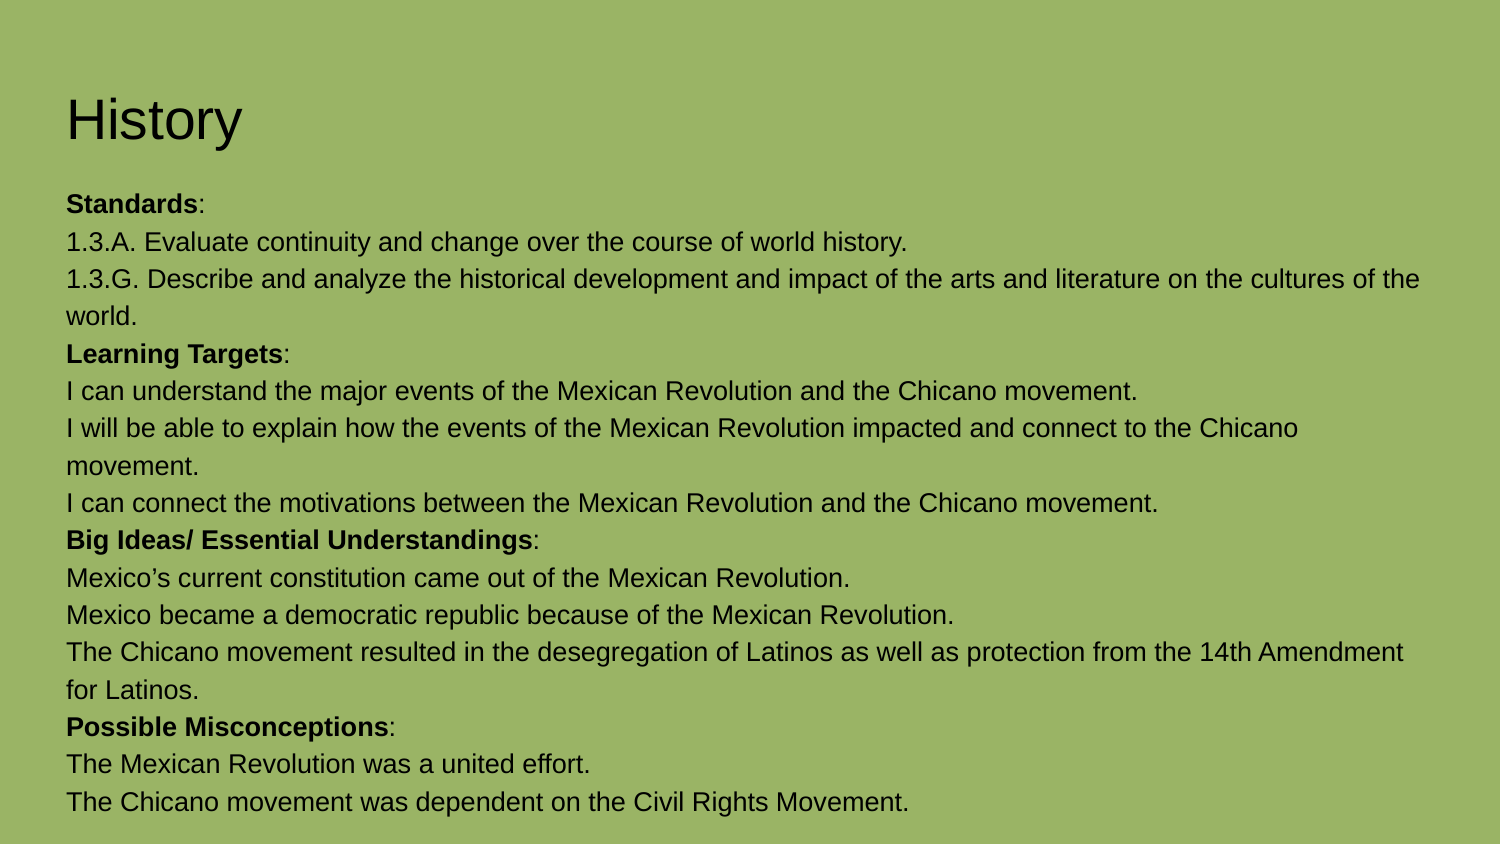

# History
Standards:
1.3.A. Evaluate continuity and change over the course of world history.
1.3.G. Describe and analyze the historical development and impact of the arts and literature on the cultures of the world.
Learning Targets:
I can understand the major events of the Mexican Revolution and the Chicano movement.
I will be able to explain how the events of the Mexican Revolution impacted and connect to the Chicano movement.
I can connect the motivations between the Mexican Revolution and the Chicano movement.
Big Ideas/ Essential Understandings:
Mexico’s current constitution came out of the Mexican Revolution.
Mexico became a democratic republic because of the Mexican Revolution.
The Chicano movement resulted in the desegregation of Latinos as well as protection from the 14th Amendment for Latinos.
Possible Misconceptions:
The Mexican Revolution was a united effort.
The Chicano movement was dependent on the Civil Rights Movement.